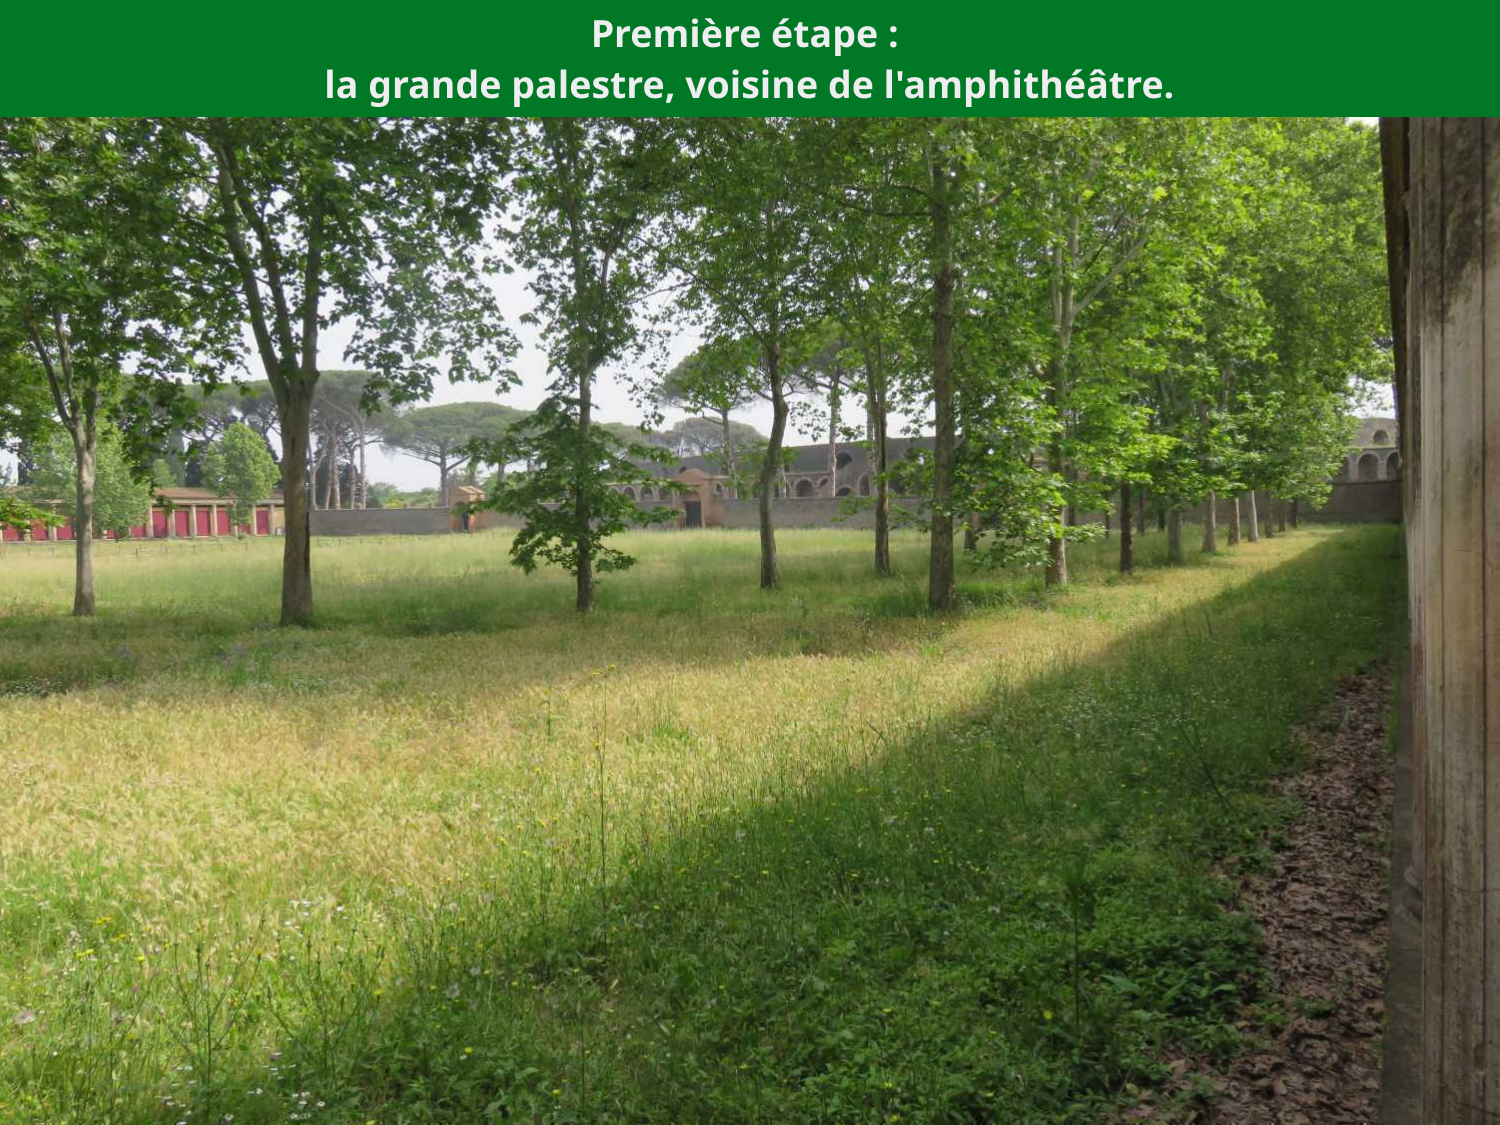

Première étape :
la grande palestre, voisine de l'amphithéâtre.